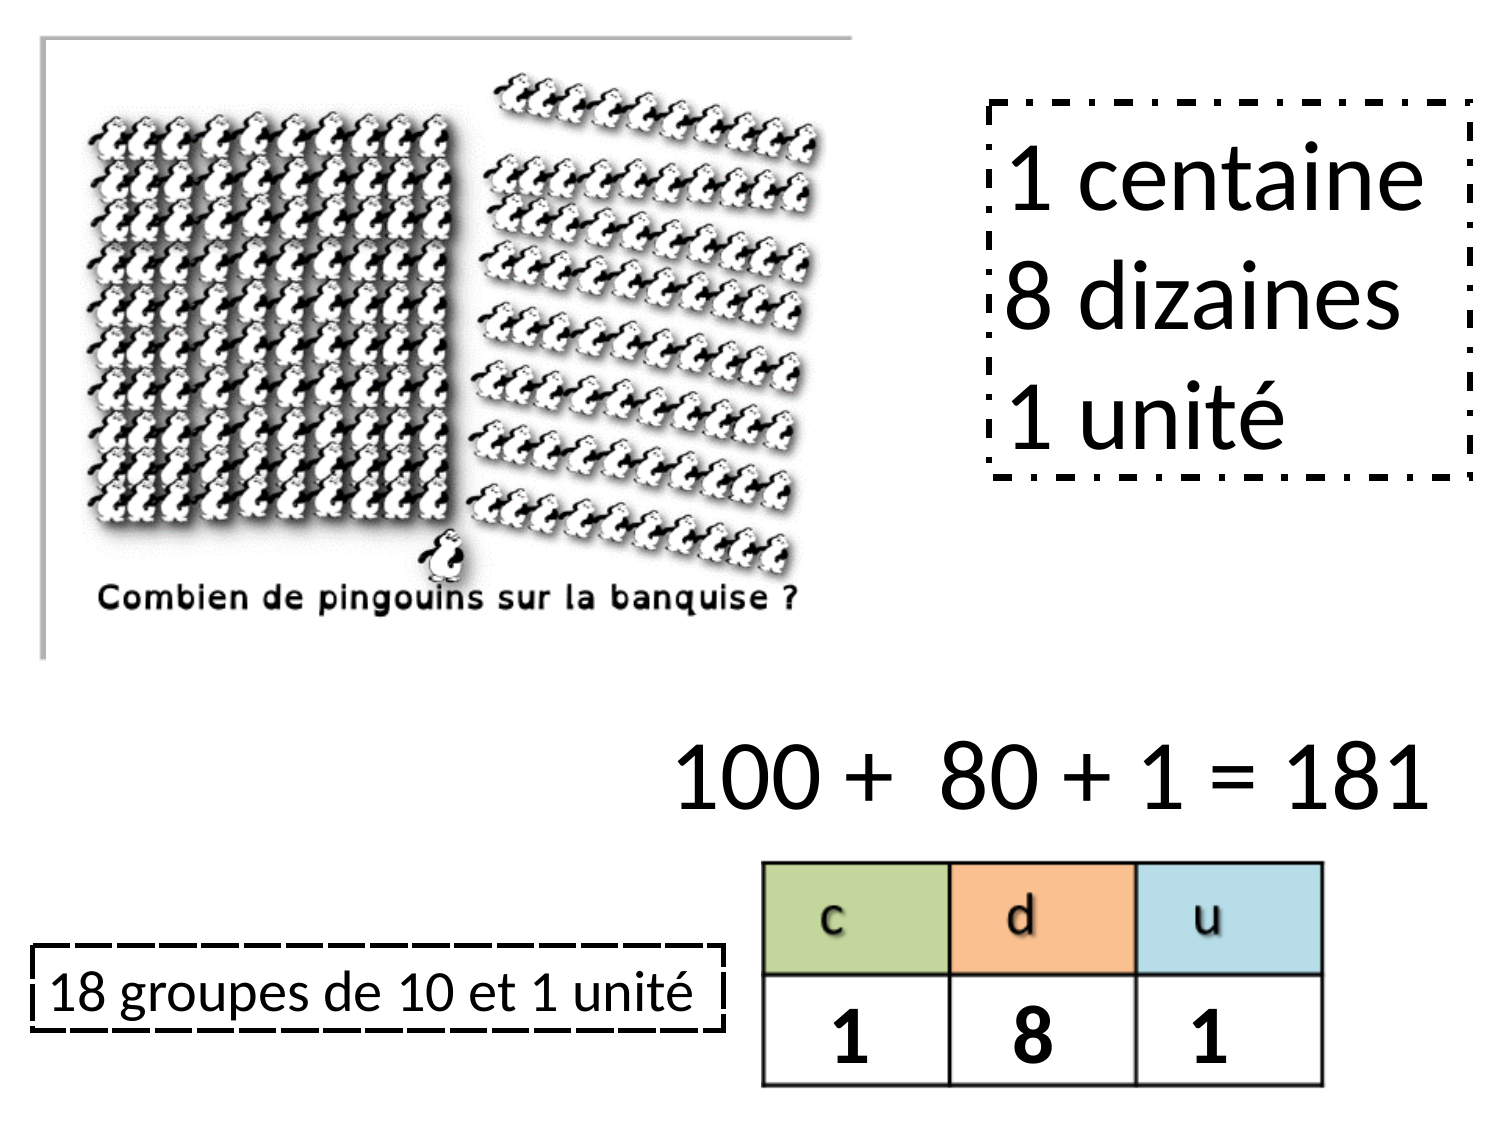

1 centaine
8 dizaines
1 unité
100 + 80 + 1 = 181
18 groupes de 10 et 1 unité
1
8
1